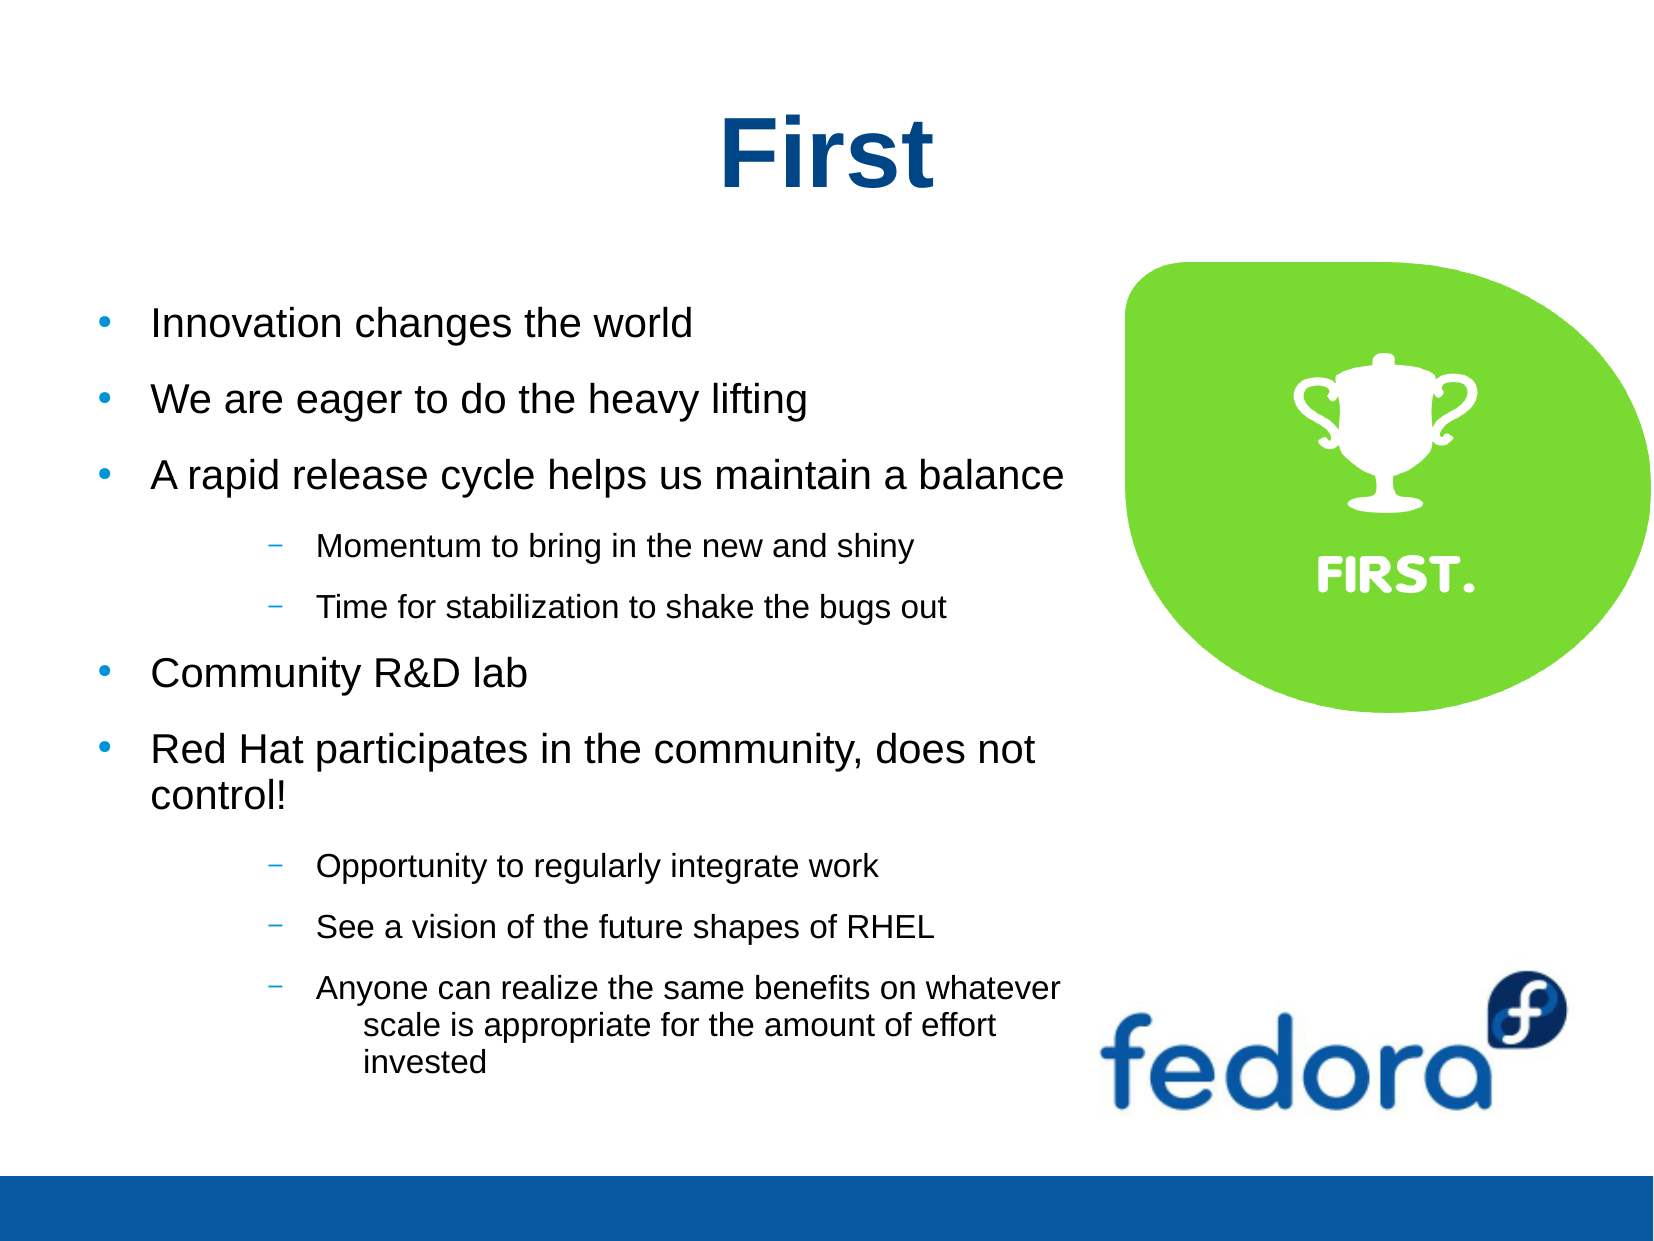

# First
Innovation changes the world
We are eager to do the heavy lifting
A rapid release cycle helps us maintain a balance
Momentum to bring in the new and shiny
Time for stabilization to shake the bugs out
Community R&D lab
Red Hat participates in the community, does not control!
Opportunity to regularly integrate work
See a vision of the future shapes of RHEL
Anyone can realize the same benefits on whatever scale is appropriate for the amount of effort invested